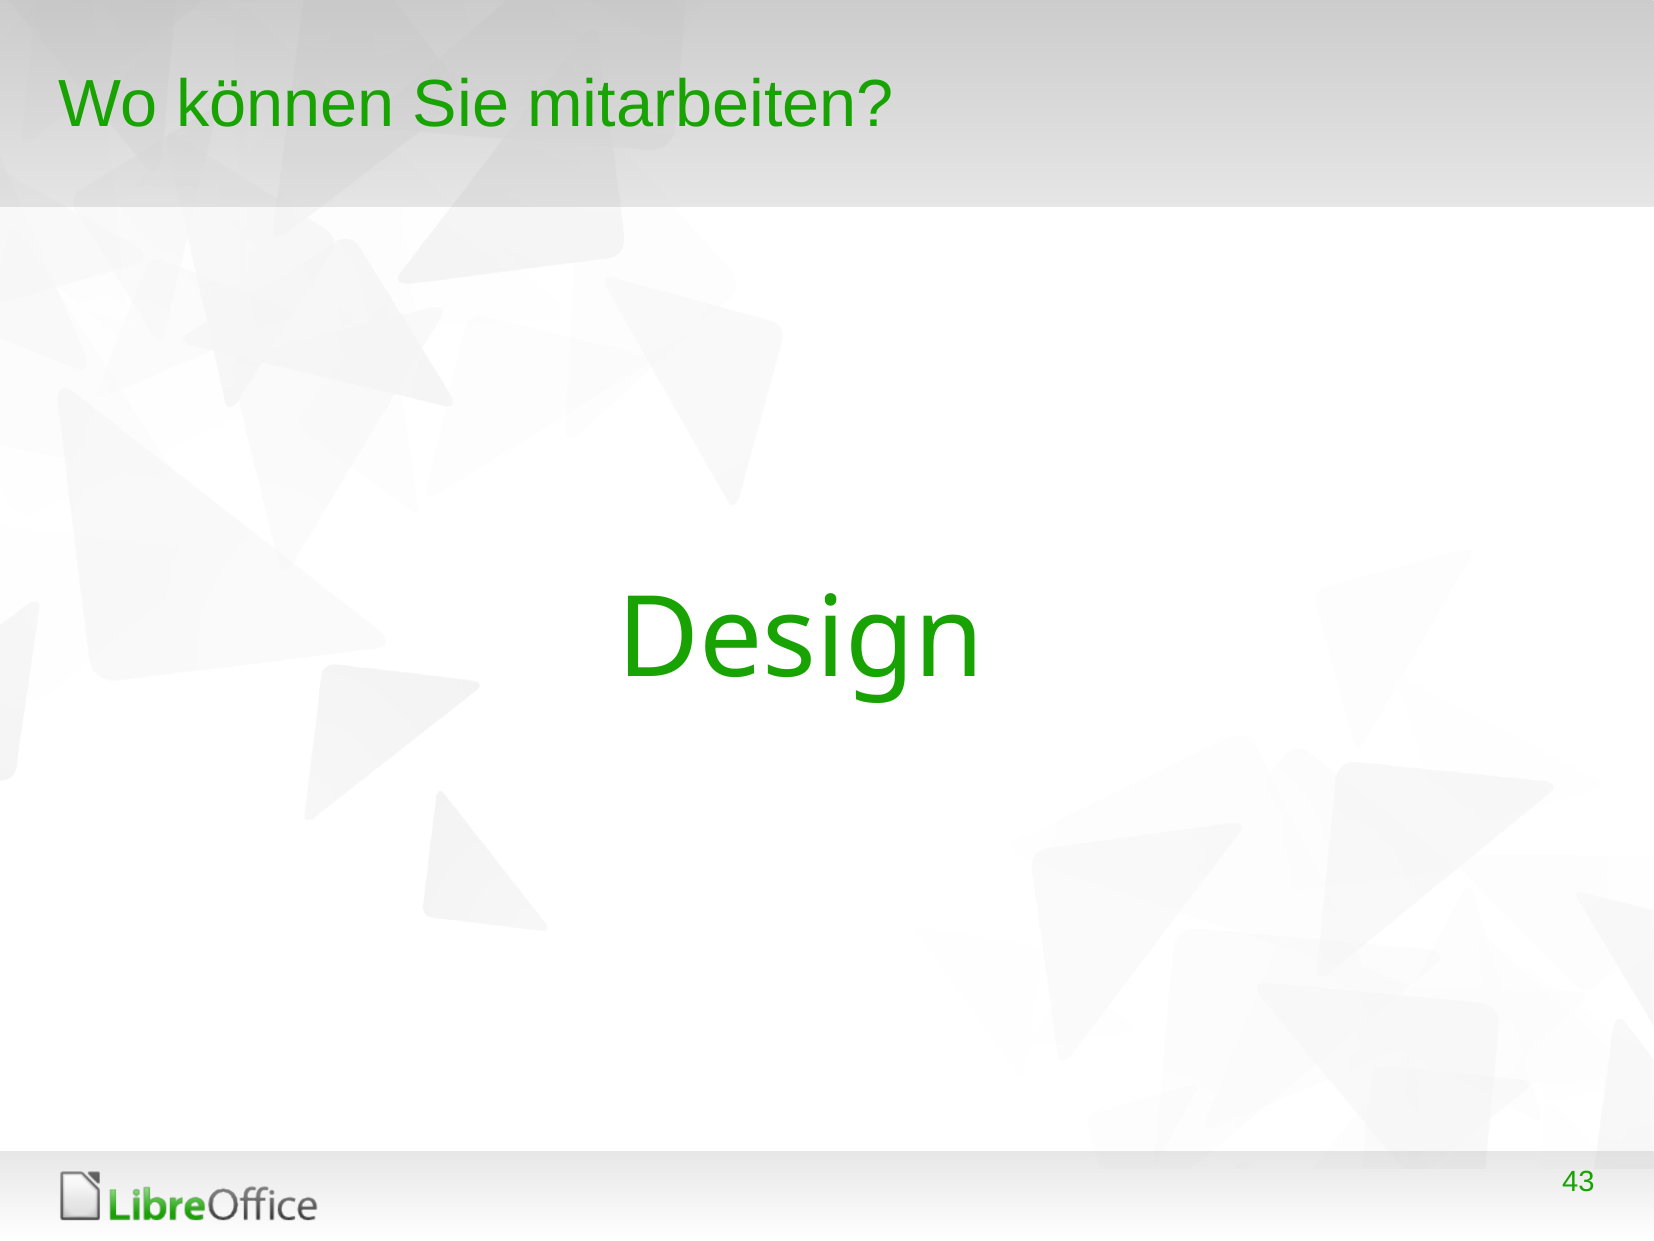

# Wo können Sie mitarbeiten?
Design
43